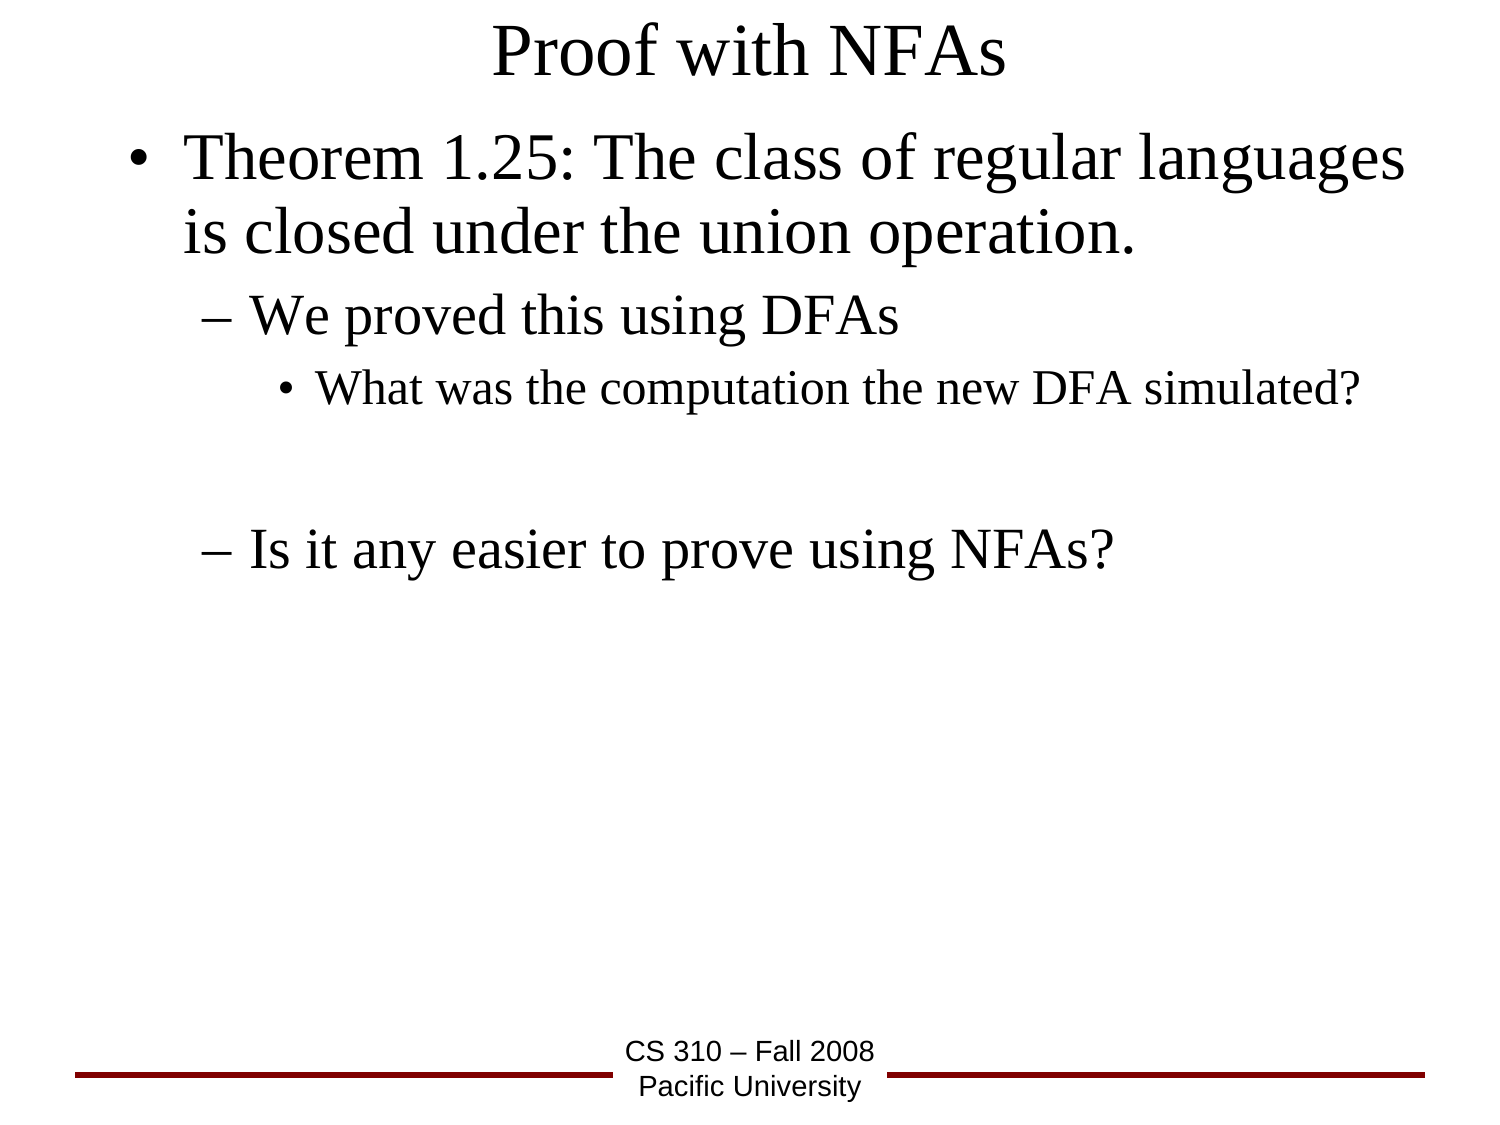

# Proof with NFAs
Theorem 1.25: The class of regular languages is closed under the union operation.
We proved this using DFAs
What was the computation the new DFA simulated?
Is it any easier to prove using NFAs?